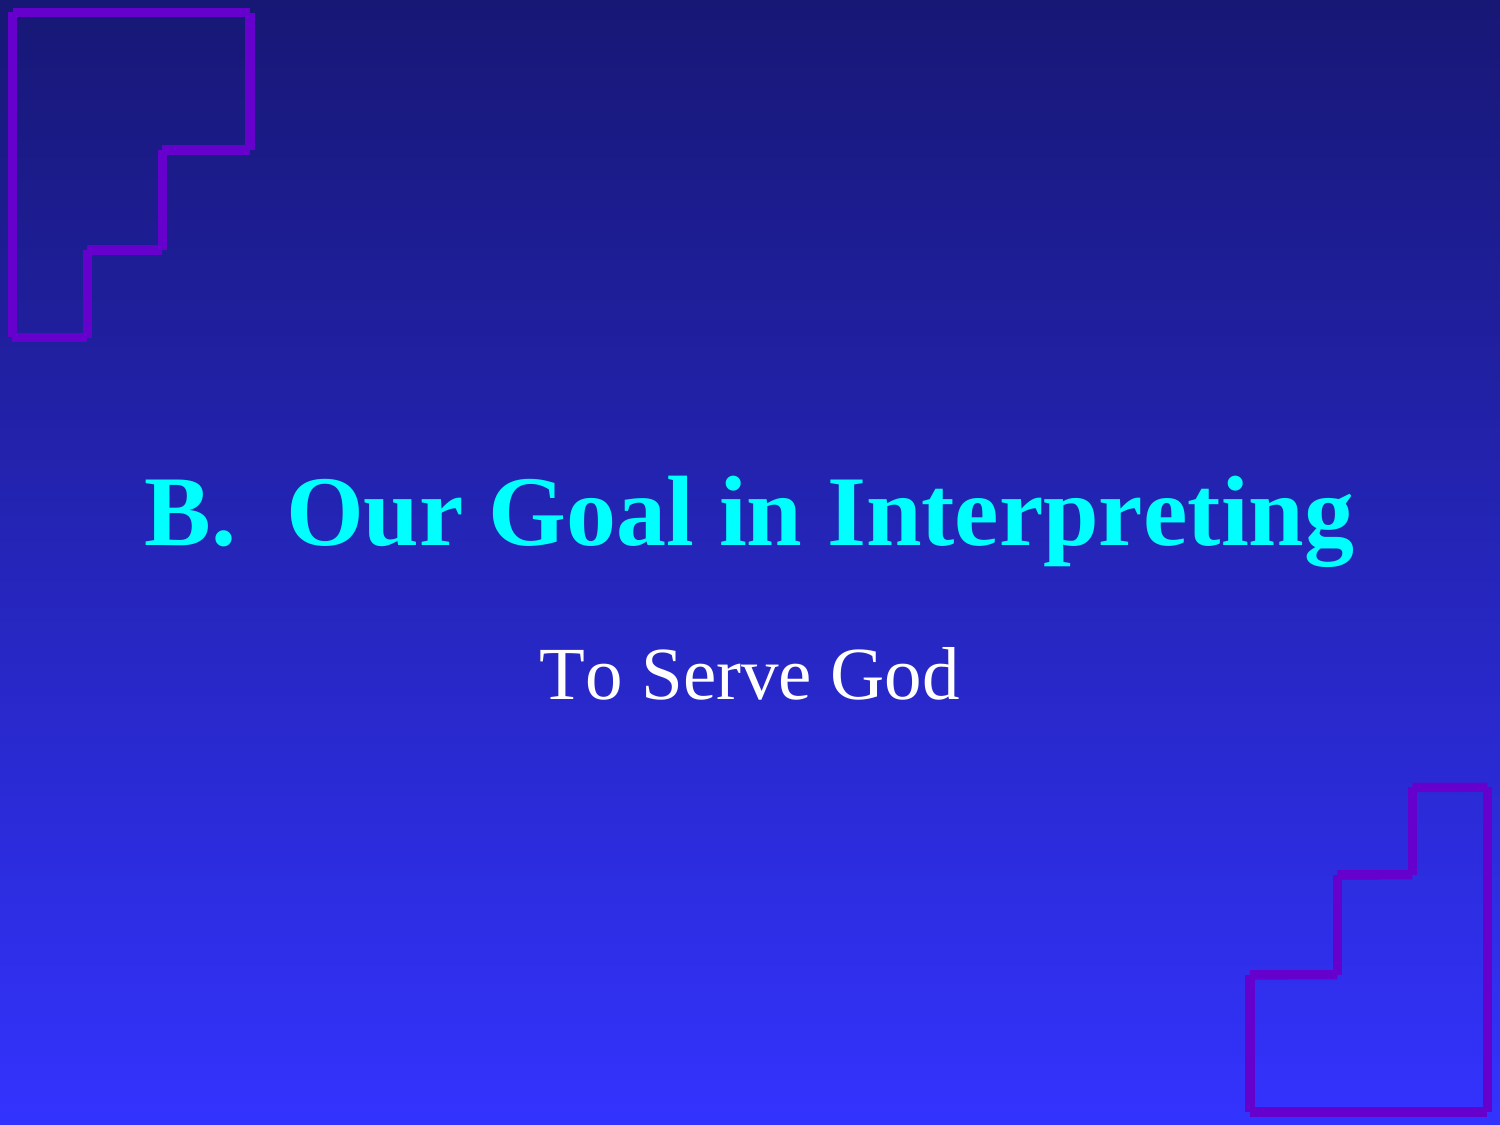

# B. Our Goal in Interpreting
To Serve God